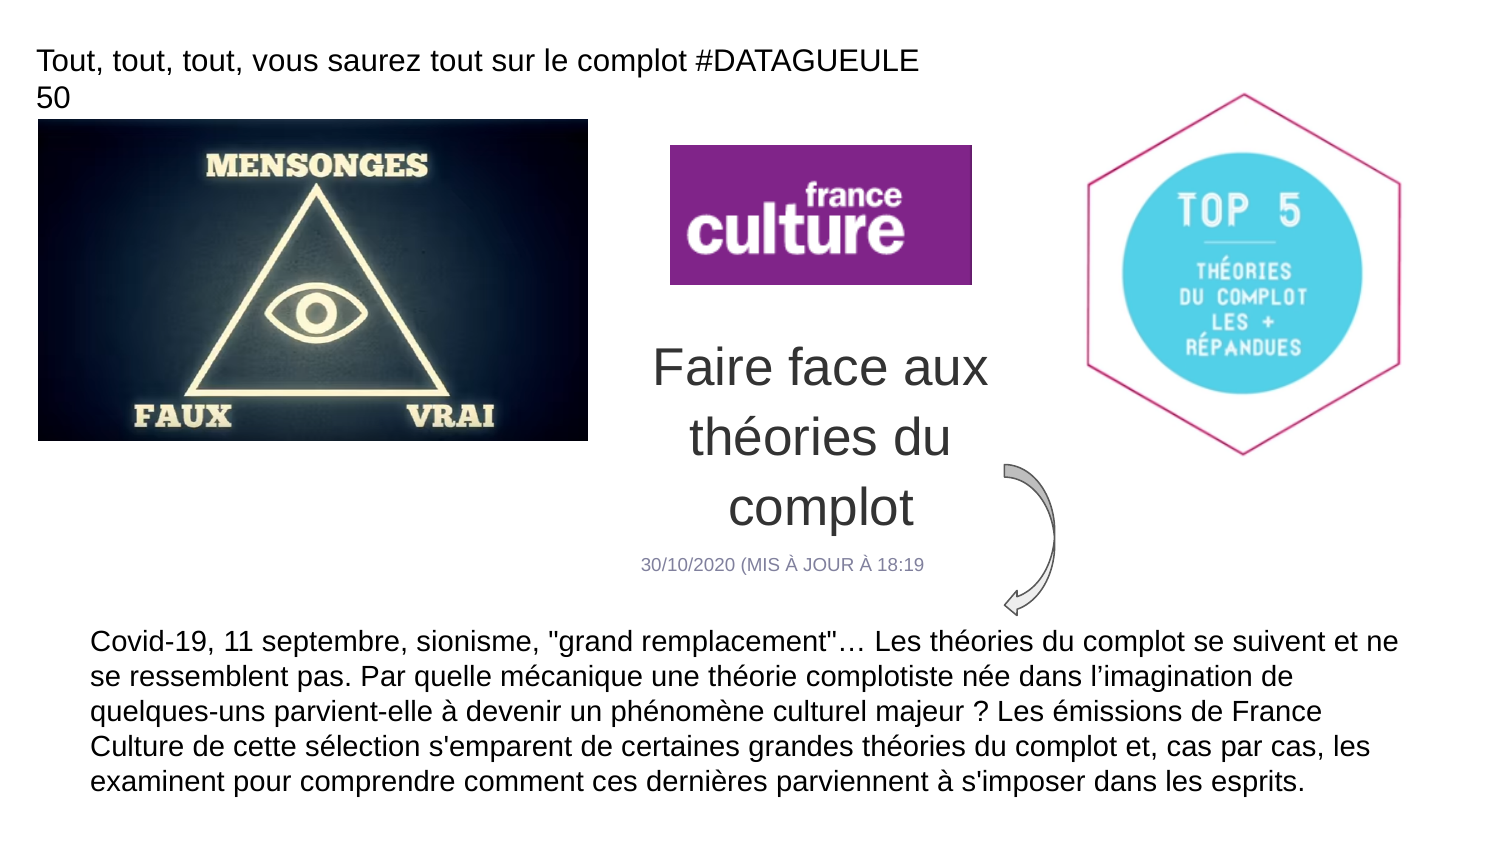

# Tout, tout, tout, vous saurez tout sur le complot #DATAGUEULE 50
Faire face aux théories du complot
30/10/2020 (MIS À JOUR À 18:19
Covid-19, 11 septembre, sionisme, "grand remplacement"… Les théories du complot se suivent et ne se ressemblent pas. Par quelle mécanique une théorie complotiste née dans l’imagination de quelques-uns parvient-elle à devenir un phénomène culturel majeur ? Les émissions de France Culture de cette sélection s'emparent de certaines grandes théories du complot et, cas par cas, les examinent pour comprendre comment ces dernières parviennent à s'imposer dans les esprits.